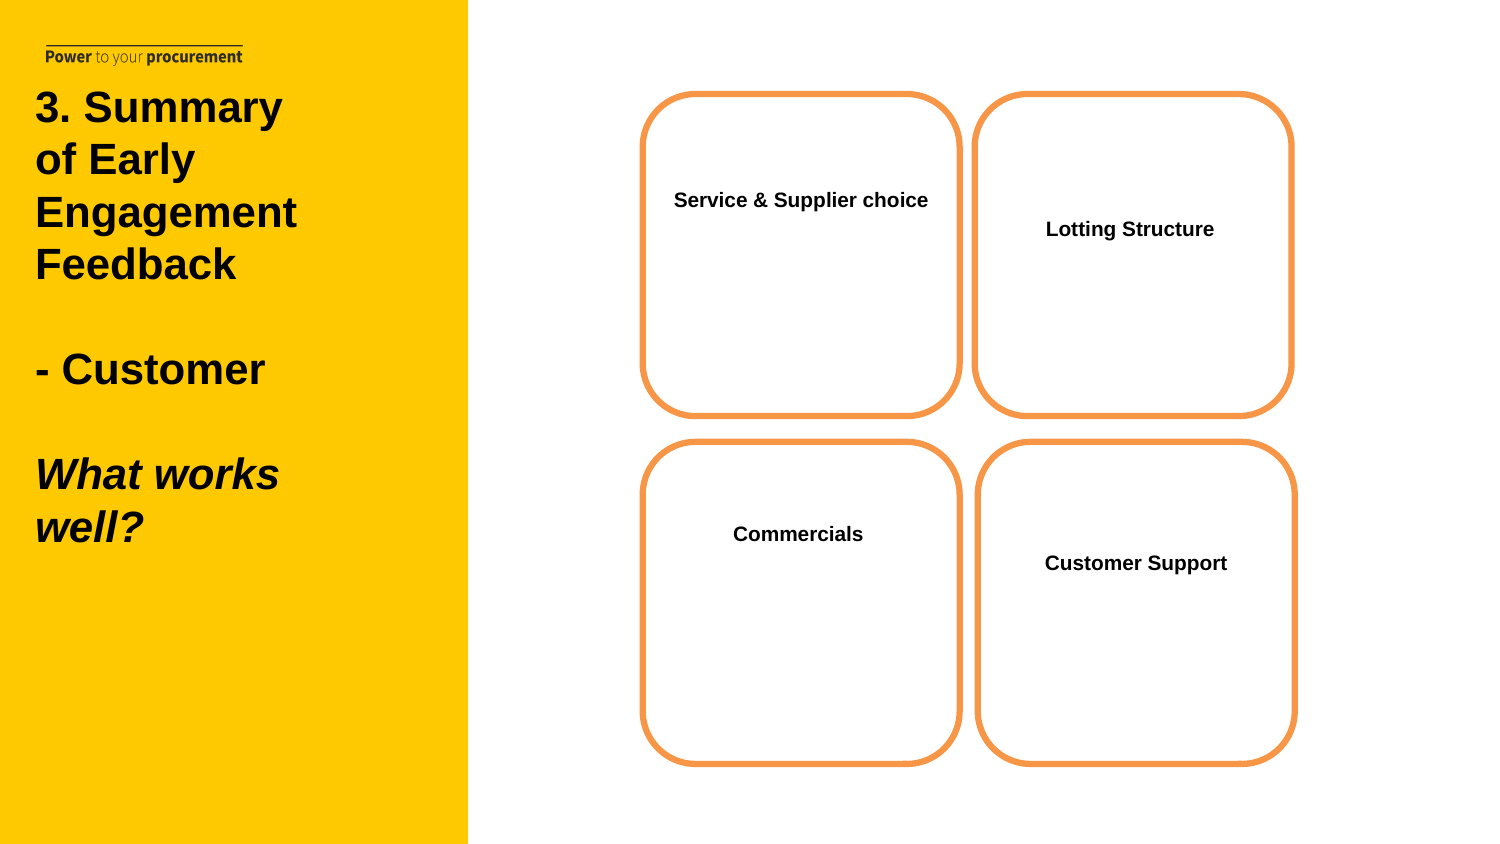

# 3. Summary of Early Engagement
Feedback
- Customer
What works well?
Service & Supplier choice
Lotting Structure
Commercials
Customer Support